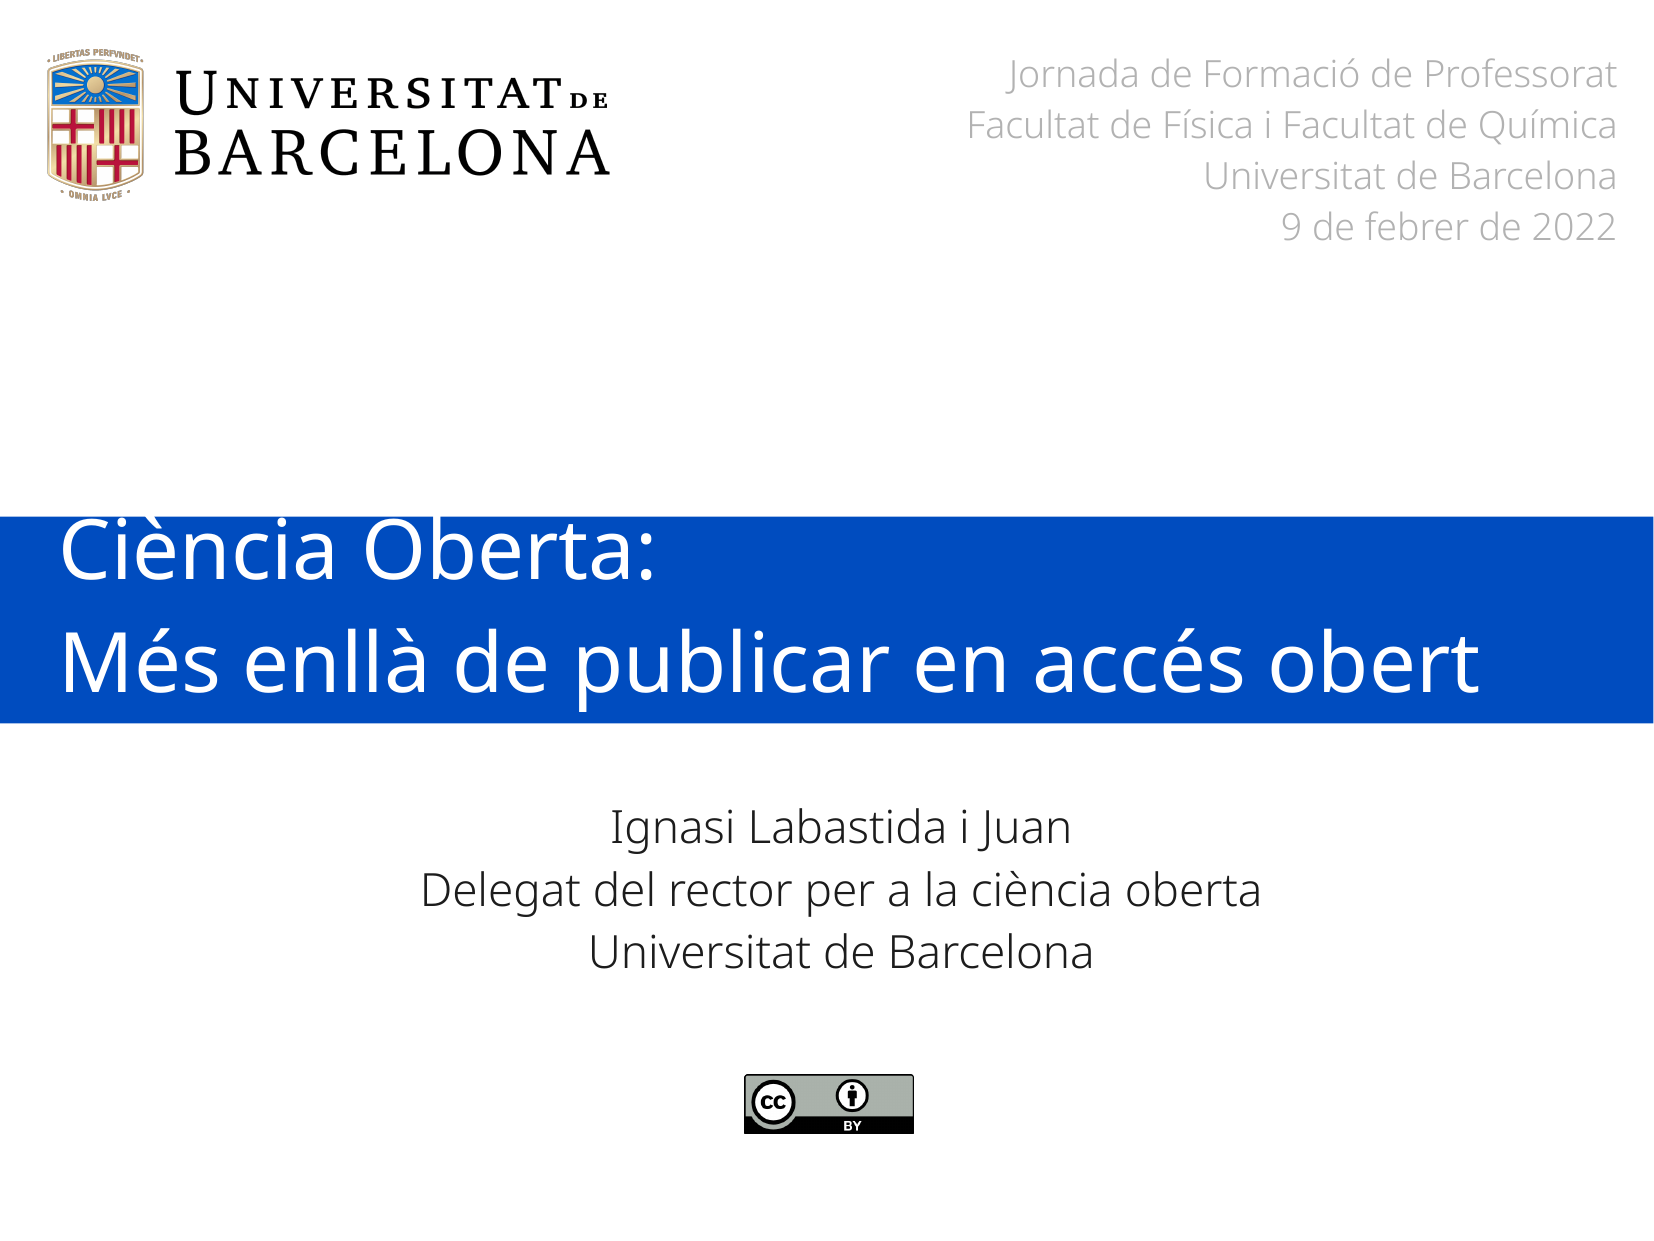

Jornada de Formació de Professorat
Facultat de Física i Facultat de Química
Universitat de Barcelona
9 de febrer de 2022
# Ciència Oberta: Més enllà de publicar en accés obert
Ignasi Labastida i Juan
Delegat del rector per a la ciència oberta
Universitat de Barcelona